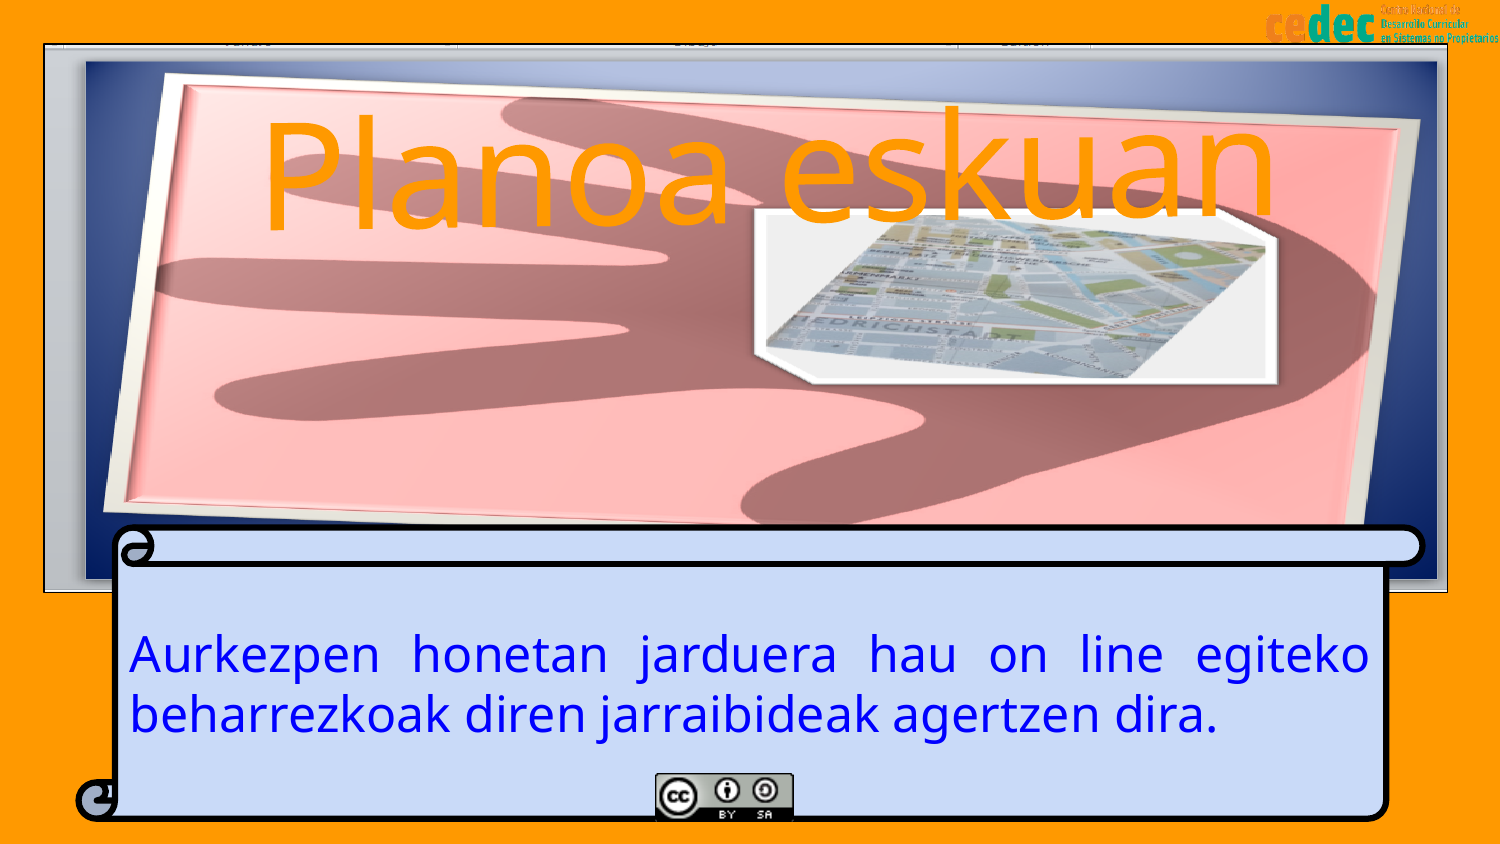

Planoa eskuan
Aurkezpen honetan jarduera hau on line egiteko beharrezkoak diren jarraibideak agertzen dira.